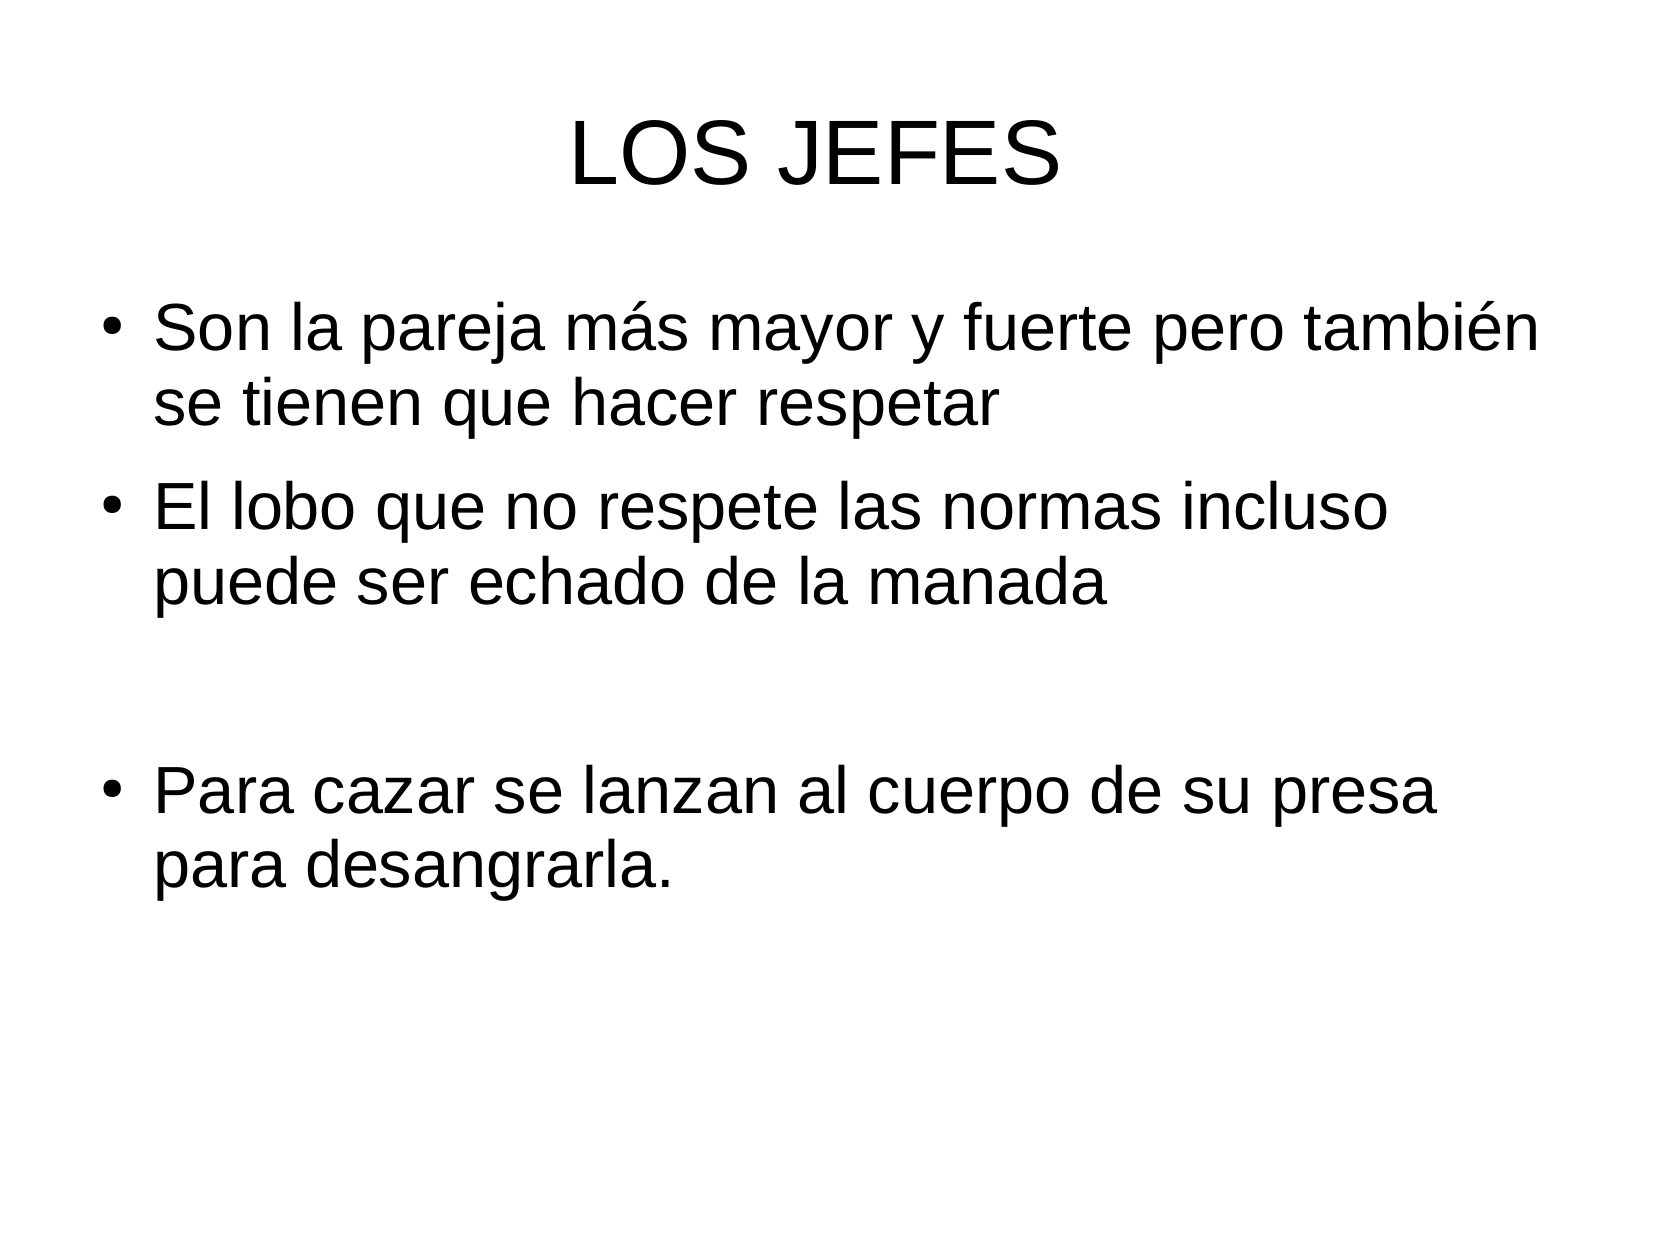

# LOS JEFES
Son la pareja más mayor y fuerte pero también se tienen que hacer respetar
El lobo que no respete las normas incluso puede ser echado de la manada
Para cazar se lanzan al cuerpo de su presa para desangrarla.